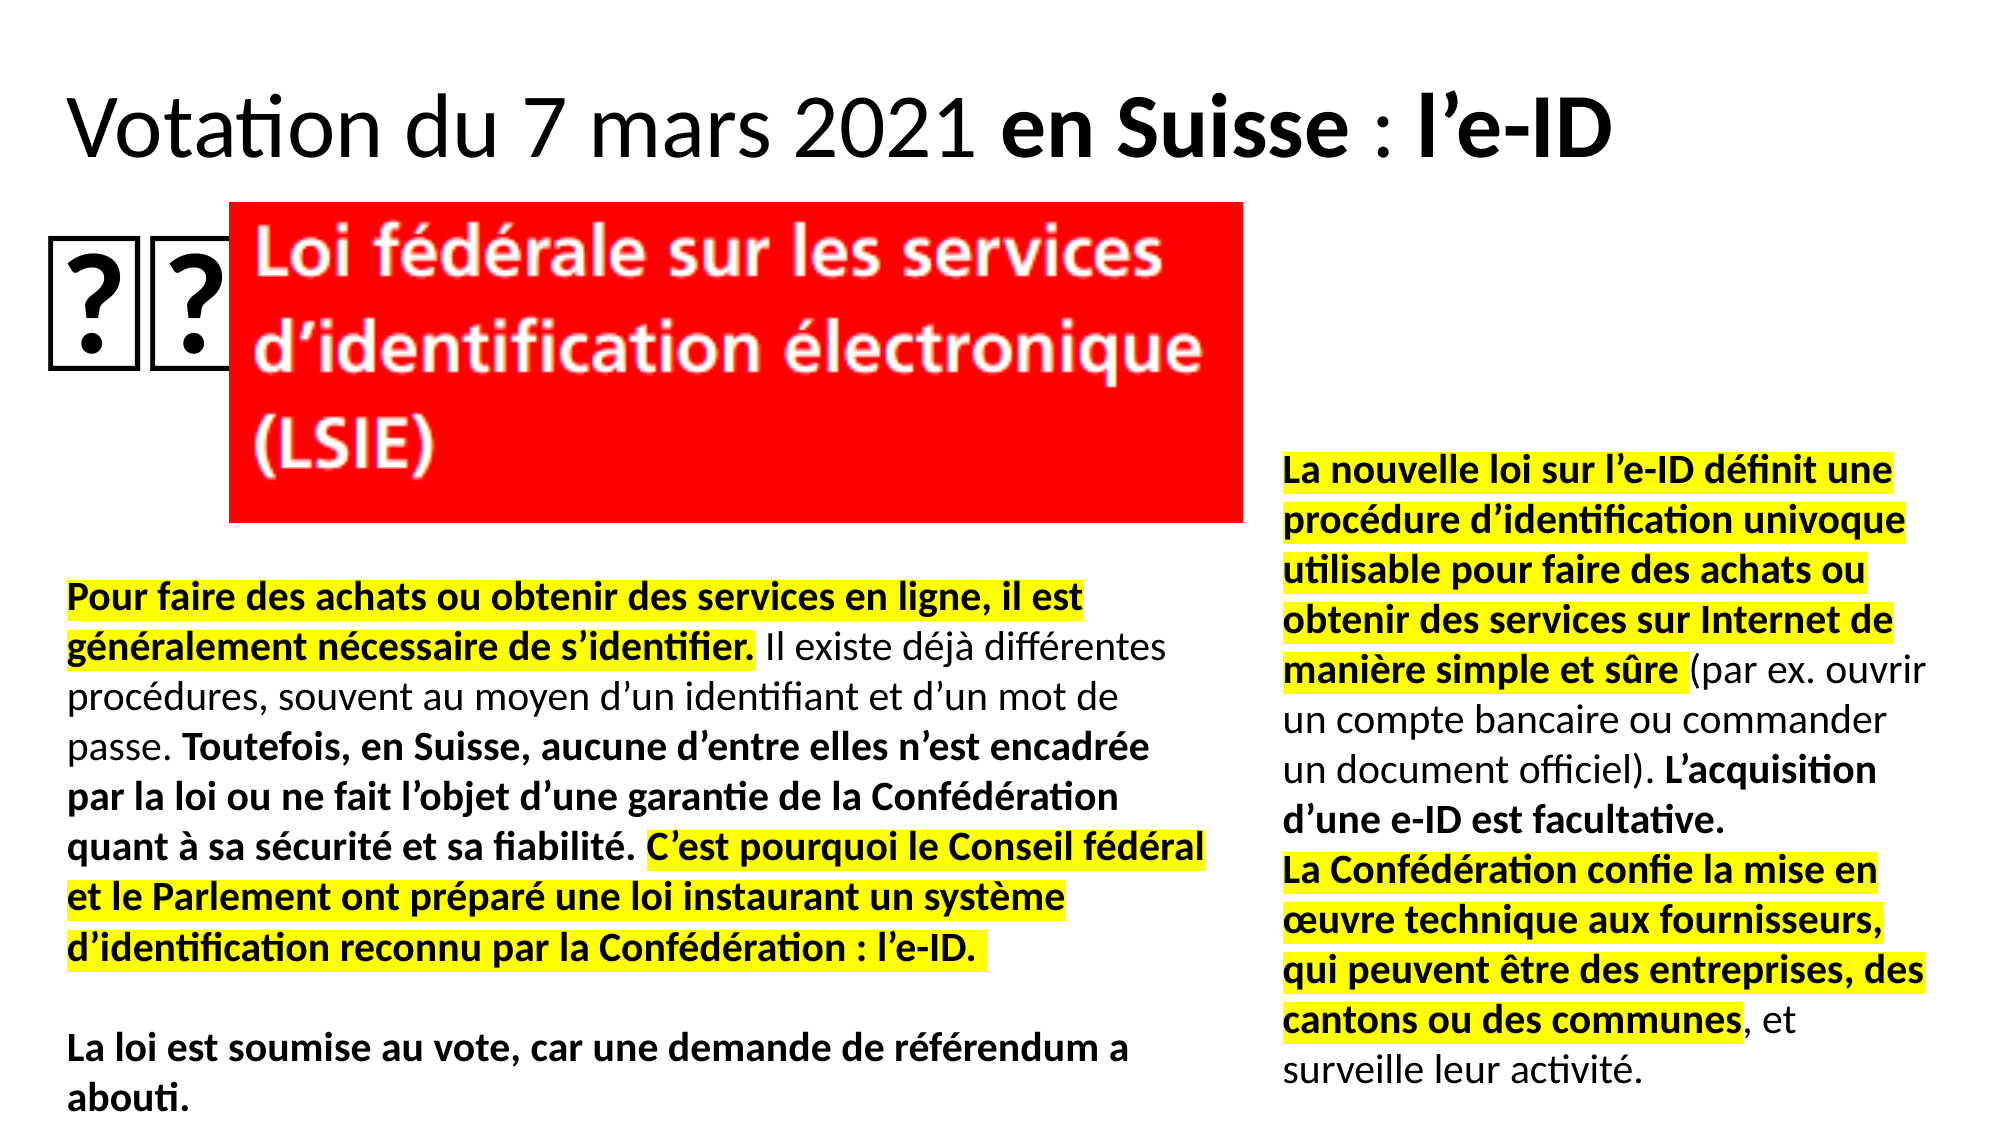

# Votation du 7 mars 2021 en Suisse : l’e-ID
🇨🇭
La nouvelle loi sur l’e-ID définit une procédure d’identification univoque utilisable pour faire des achats ou obtenir des services sur Internet de manière simple et sûre (par ex. ouvrir un compte bancaire ou commander un document officiel). L’acquisition d’une e-ID est facultative.
La Confédération confie la mise en œuvre technique aux fournisseurs, qui peuvent être des entreprises, des cantons ou des communes, et surveille leur activité.
Pour faire des achats ou obtenir des services en ligne, il est généralement nécessaire de s’identifier. Il existe déjà différentes procédures, souvent au moyen d’un identifiant et d’un mot de passe. Toutefois, en Suisse, aucune d’entre elles n’est encadrée par la loi ou ne fait l’objet d’une garantie de la Confédération quant à sa sécurité et sa fiabilité. C’est pourquoi le Conseil fédéral et le Parlement ont préparé une loi instaurant un système d’identification reconnu par la Confédération : l’e-ID.
La loi est soumise au vote, car une demande de référendum a abouti.